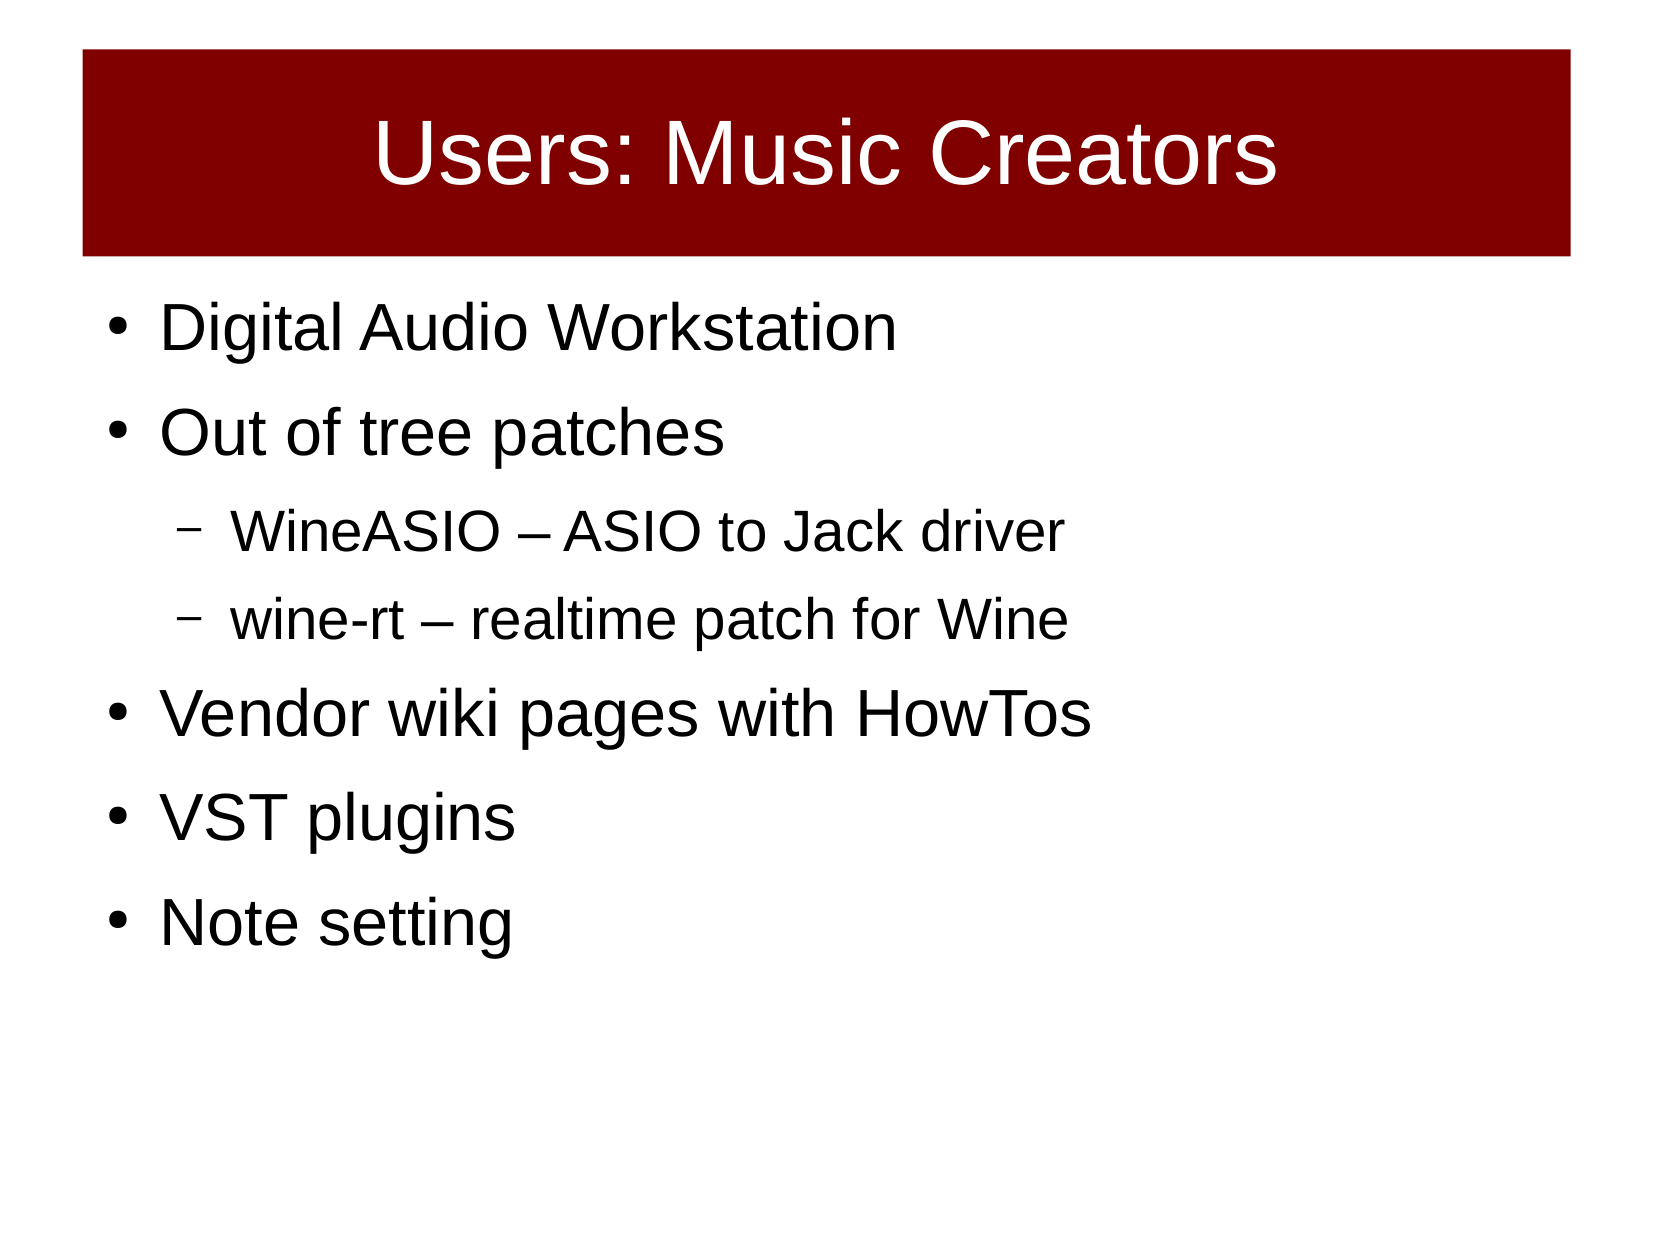

# Users: Music Creators
Digital Audio Workstation
Out of tree patches
WineASIO – ASIO to Jack driver
wine-rt – realtime patch for Wine
Vendor wiki pages with HowTos
VST plugins
Note setting